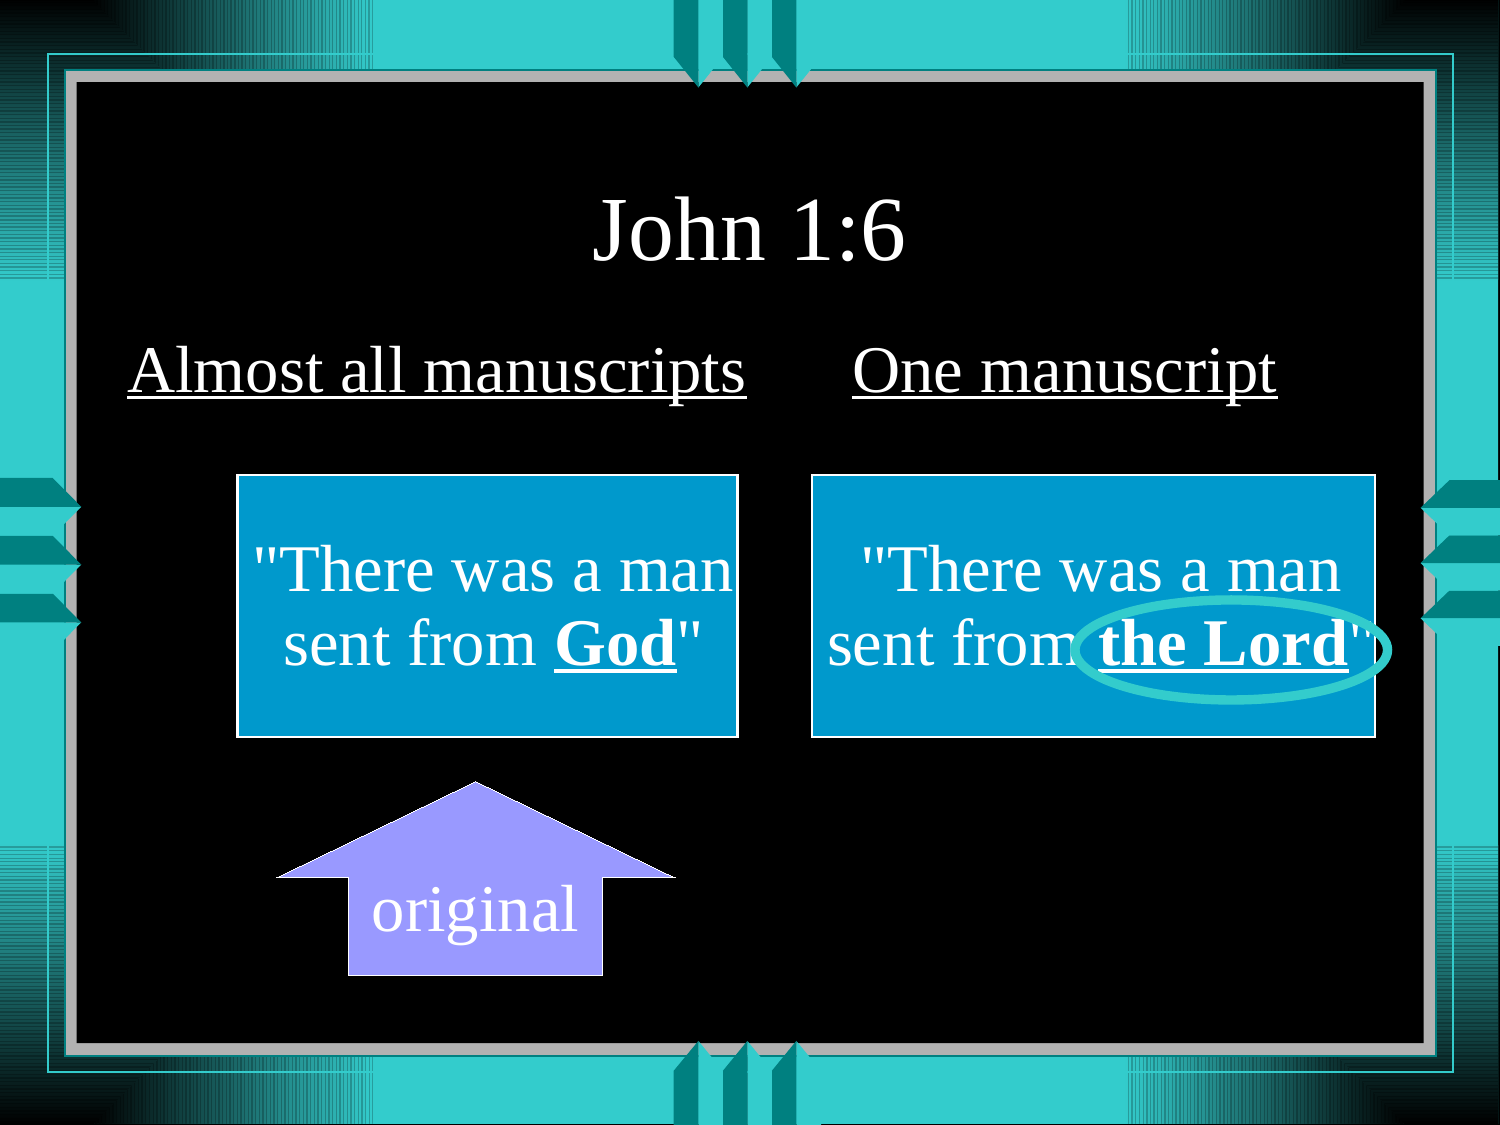

# John 1:6
Almost all manuscripts
One manuscript
"There was a man
sent from the Lord"
"There was a man
sent from God"
original